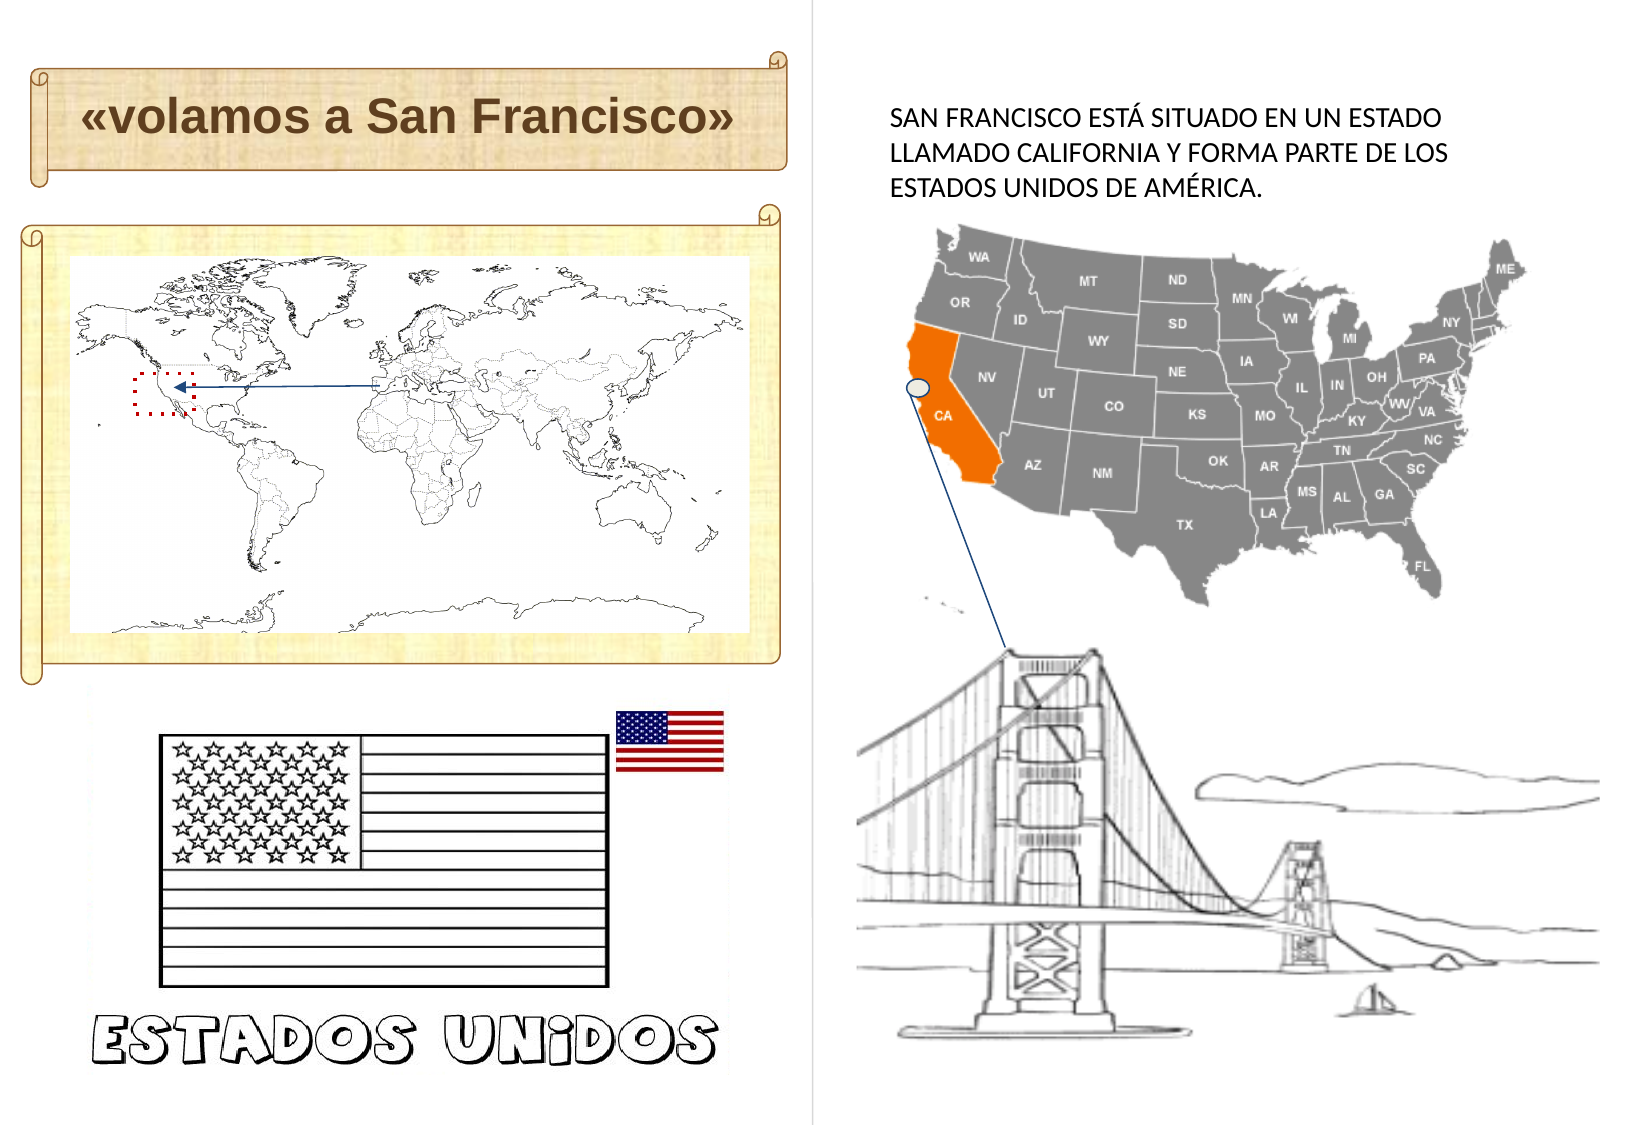

«volamos a San Francisco»
SAN FRANCISCO ESTÁ SITUADO EN UN ESTADO LLAMADO CALIFORNIA Y FORMA PARTE DE LOS ESTADOS UNIDOS DE AMÉRICA.